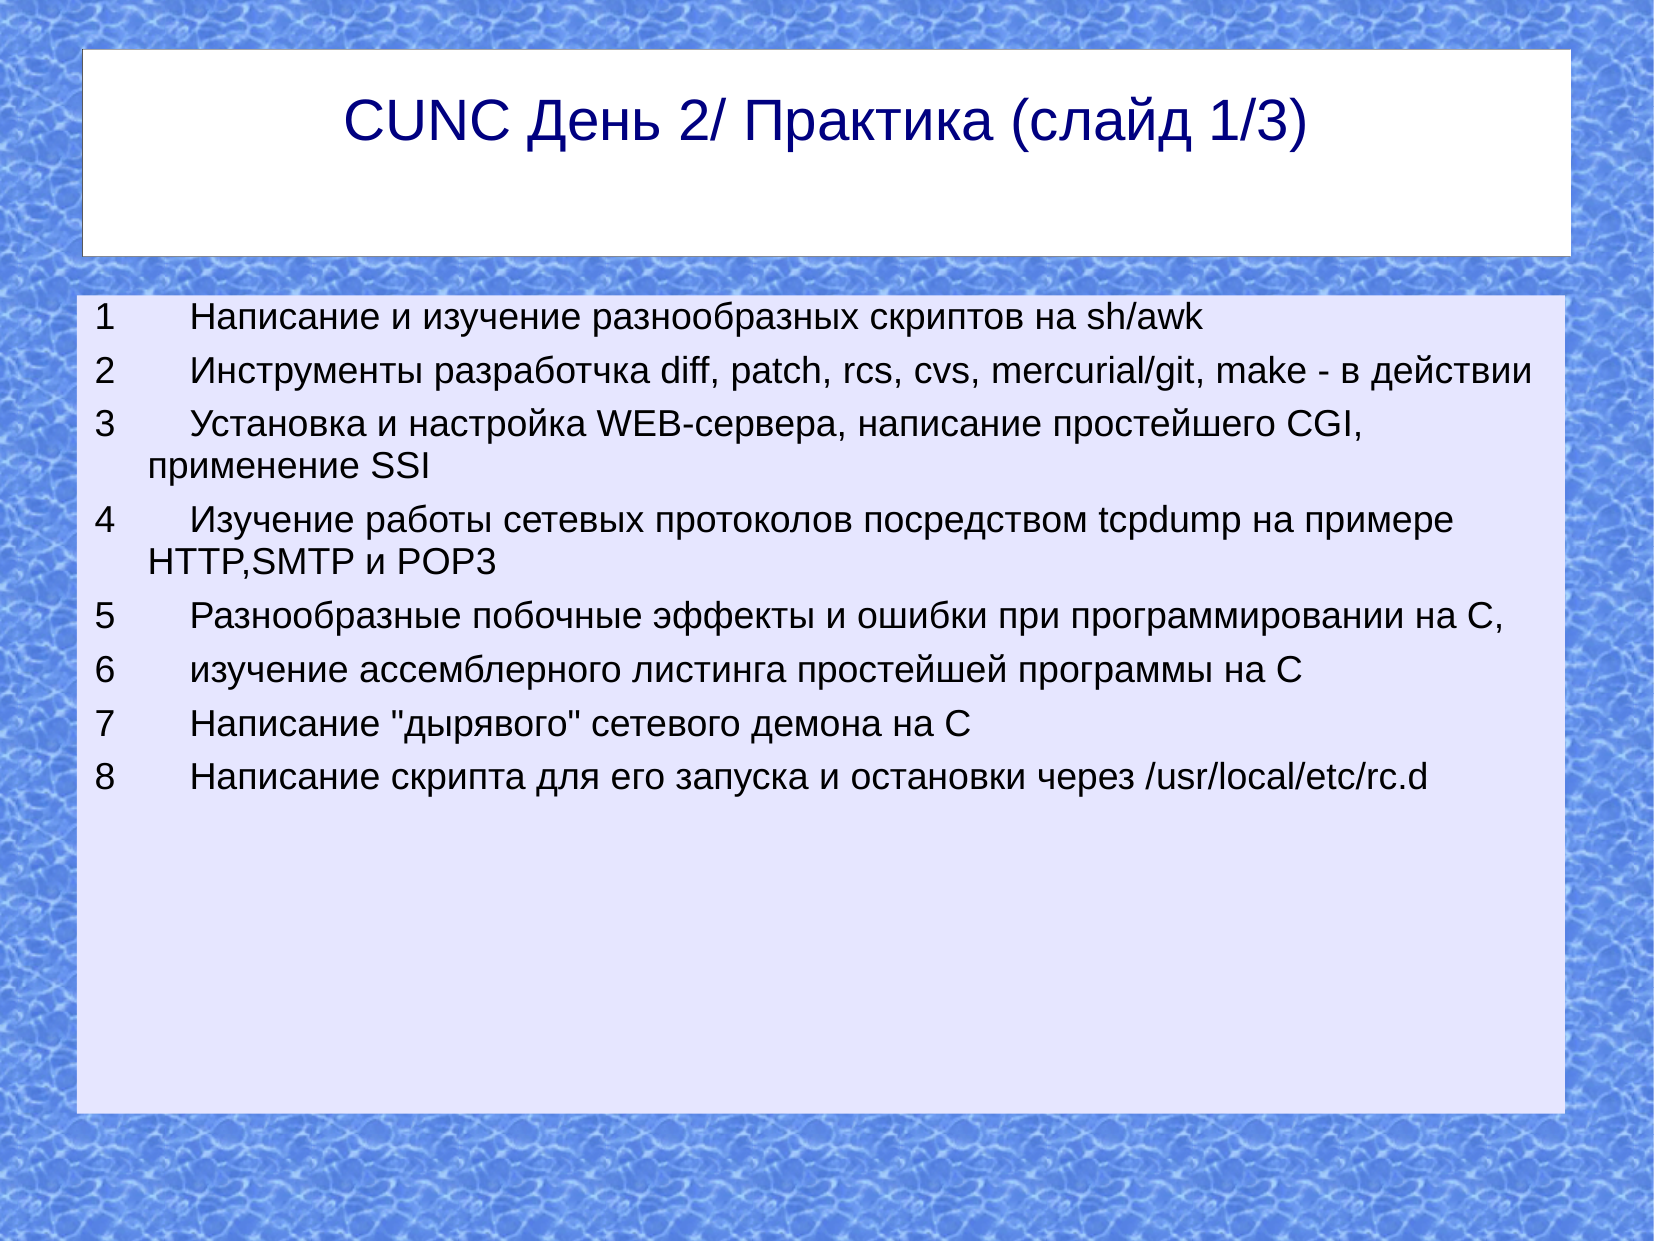

# CUNC День 2/ Практика (слайд 1/3)
 Написание и изучение разнообразных скриптов на sh/awk
 Инструменты разработчка diff, patch, rcs, cvs, mercurial/git, make - в действии
 Установка и настройка WEB-сервера, написание простейшего CGI, применение SSI
 Изучение работы сетевых протоколов посредством tcpdump на примере HTTP,SMTP и POP3
 Разнообразные побочные эффекты и ошибки при программировании на C,
 изучение ассемблерного листинга простейшей программы на C
 Написание "дырявого" сетевого демона на C
 Написание скрипта для его запуска и остановки через /usr/local/etc/rc.d